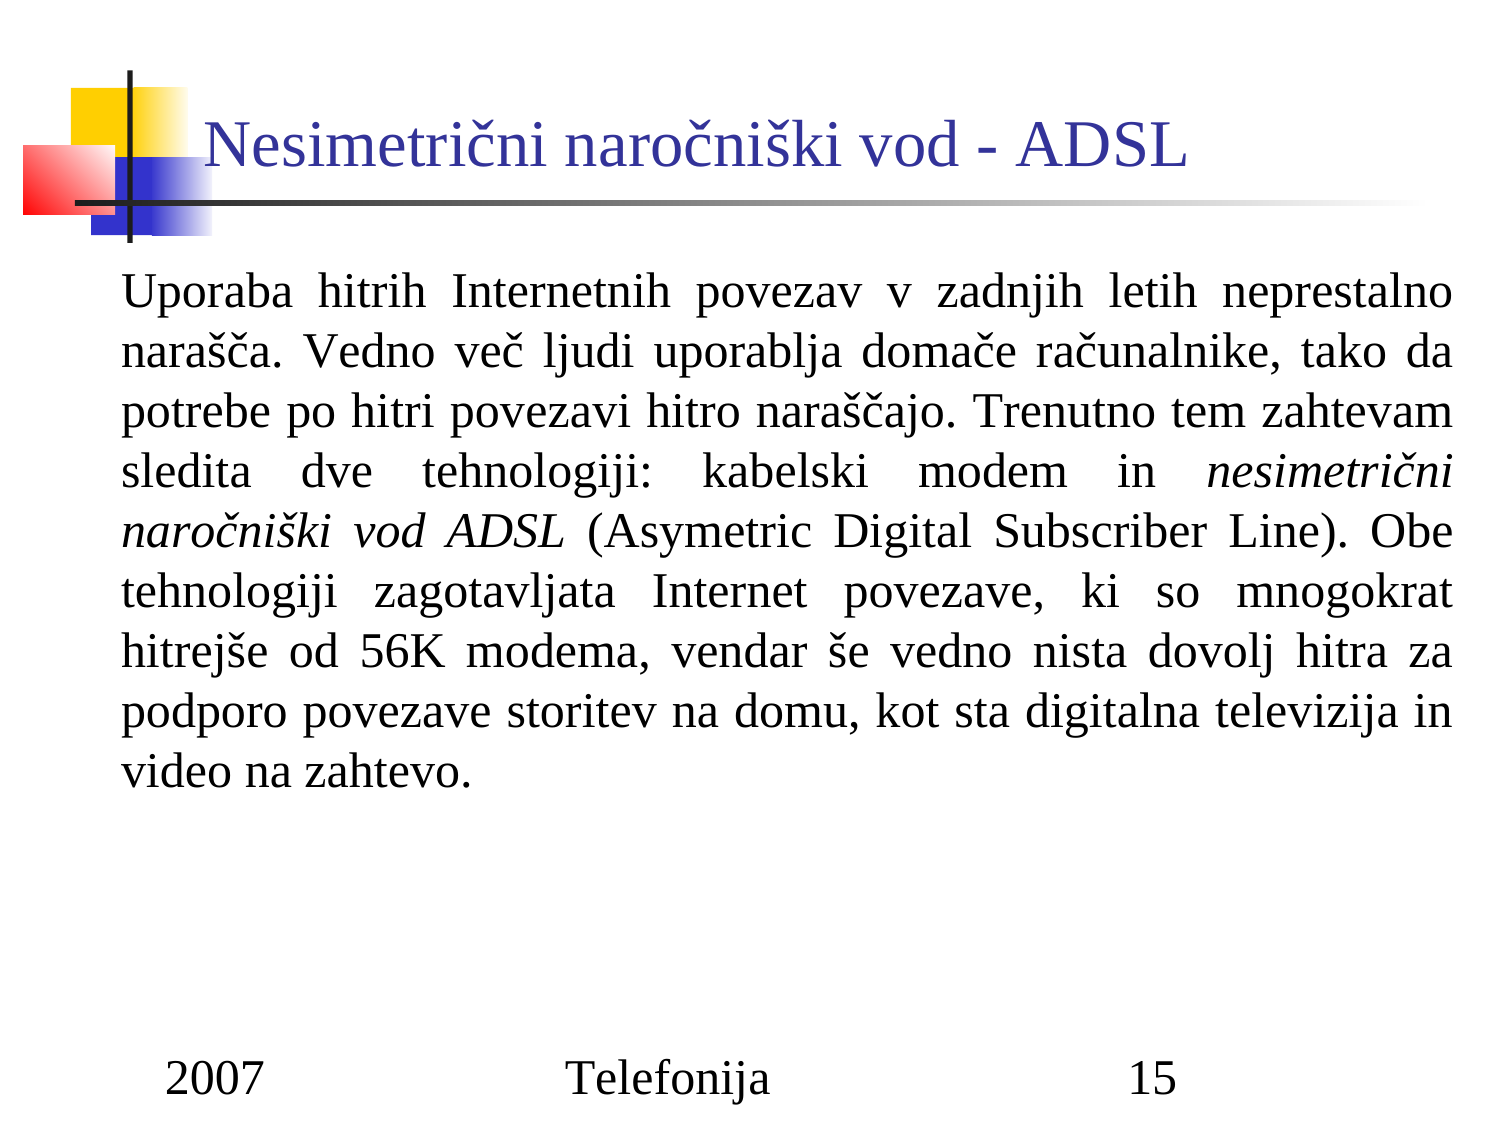

# Nesimetrični naročniški vod - ADSL
	Uporaba hitrih Internetnih povezav v zadnjih letih neprestalno narašča. Vedno več ljudi uporablja domače računalnike, tako da potrebe po hitri povezavi hitro naraščajo. Trenutno tem zahtevam sledita dve tehnologiji: kabelski modem in nesimetrični naročniški vod ADSL (Asymetric Digital Subscriber Line). Obe tehnologiji zagotavljata Internet povezave, ki so mnogokrat hitrejše od 56K modema, vendar še vedno nista dovolj hitra za podporo povezave storitev na domu, kot sta digitalna televizija in video na zahtevo.
2007
Telefonija
15